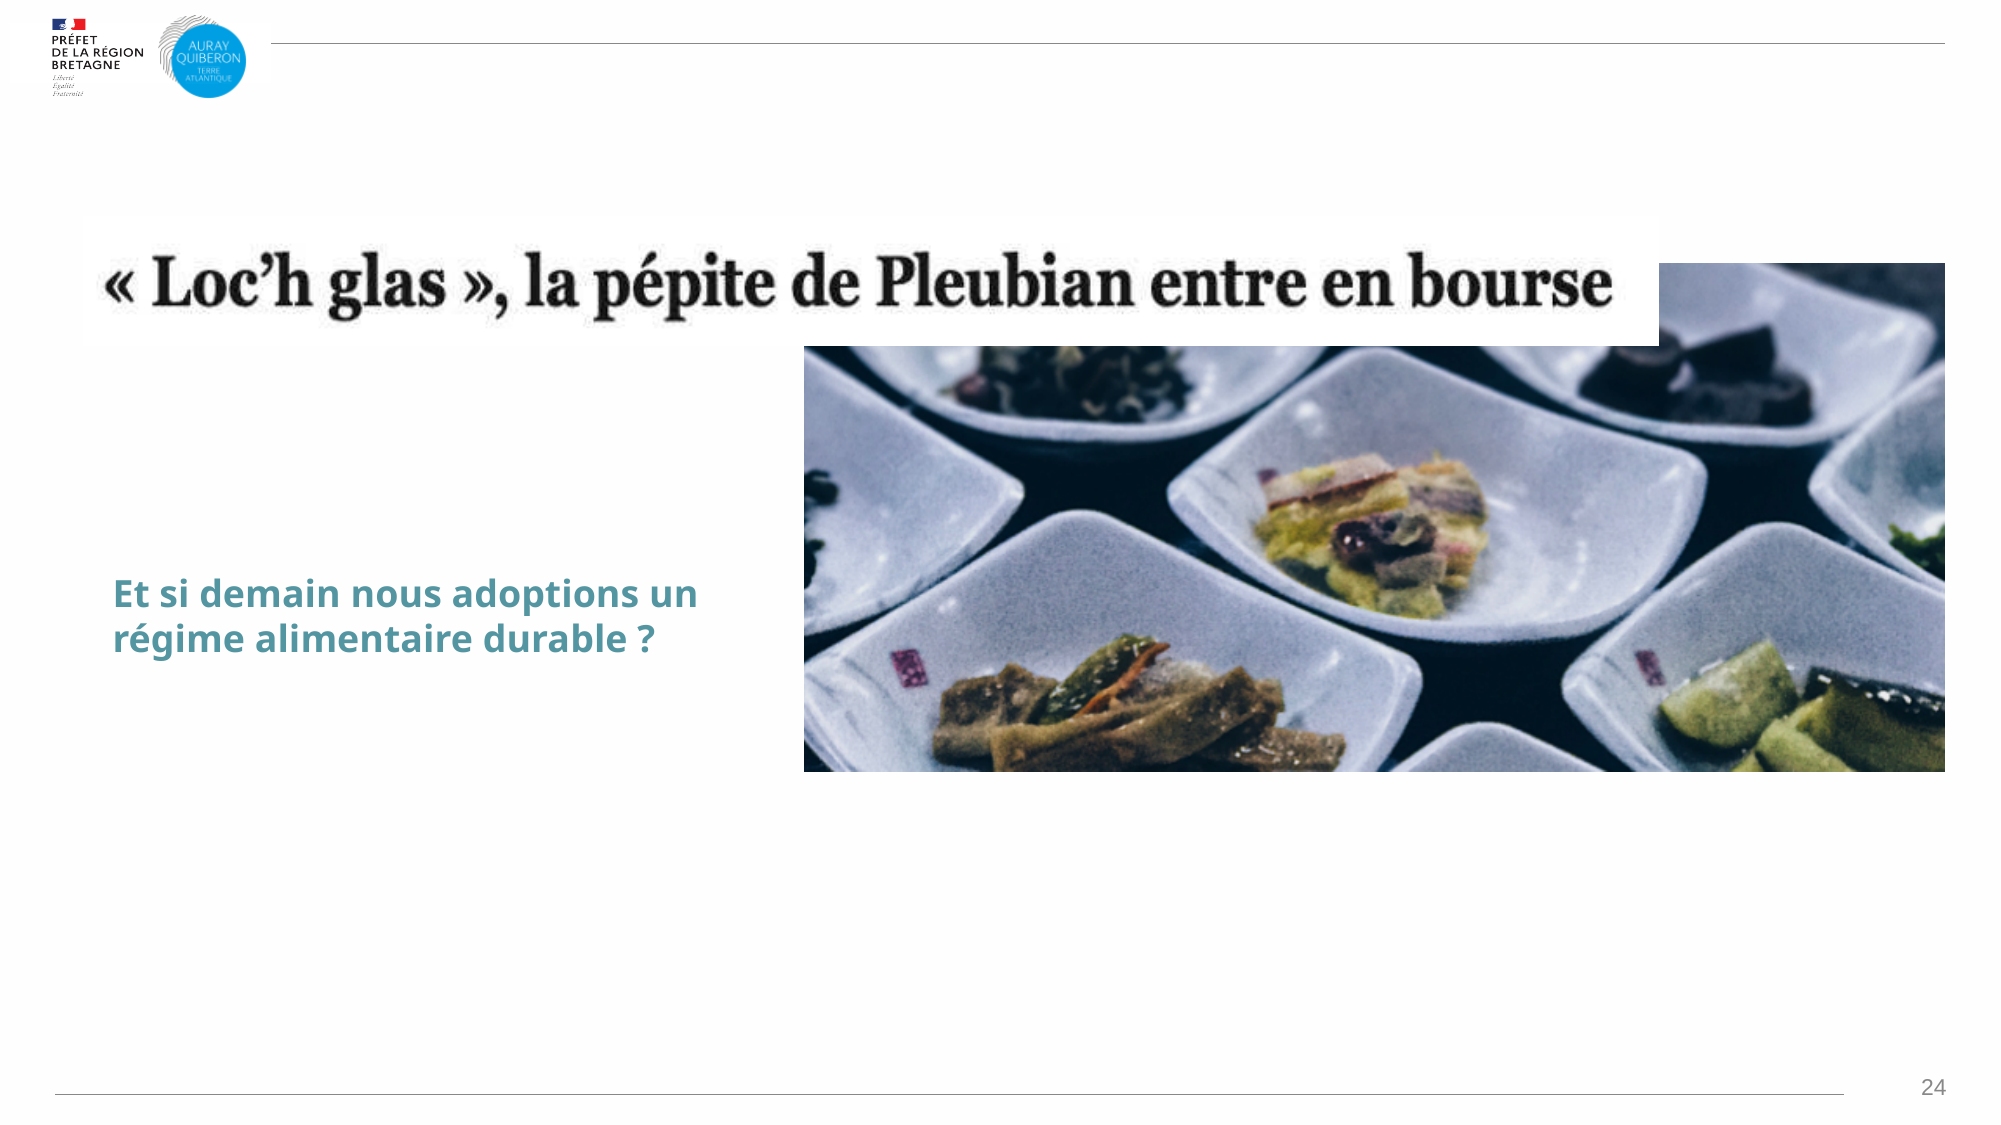

Et si demain nous adoptions un régime alimentaire durable ?